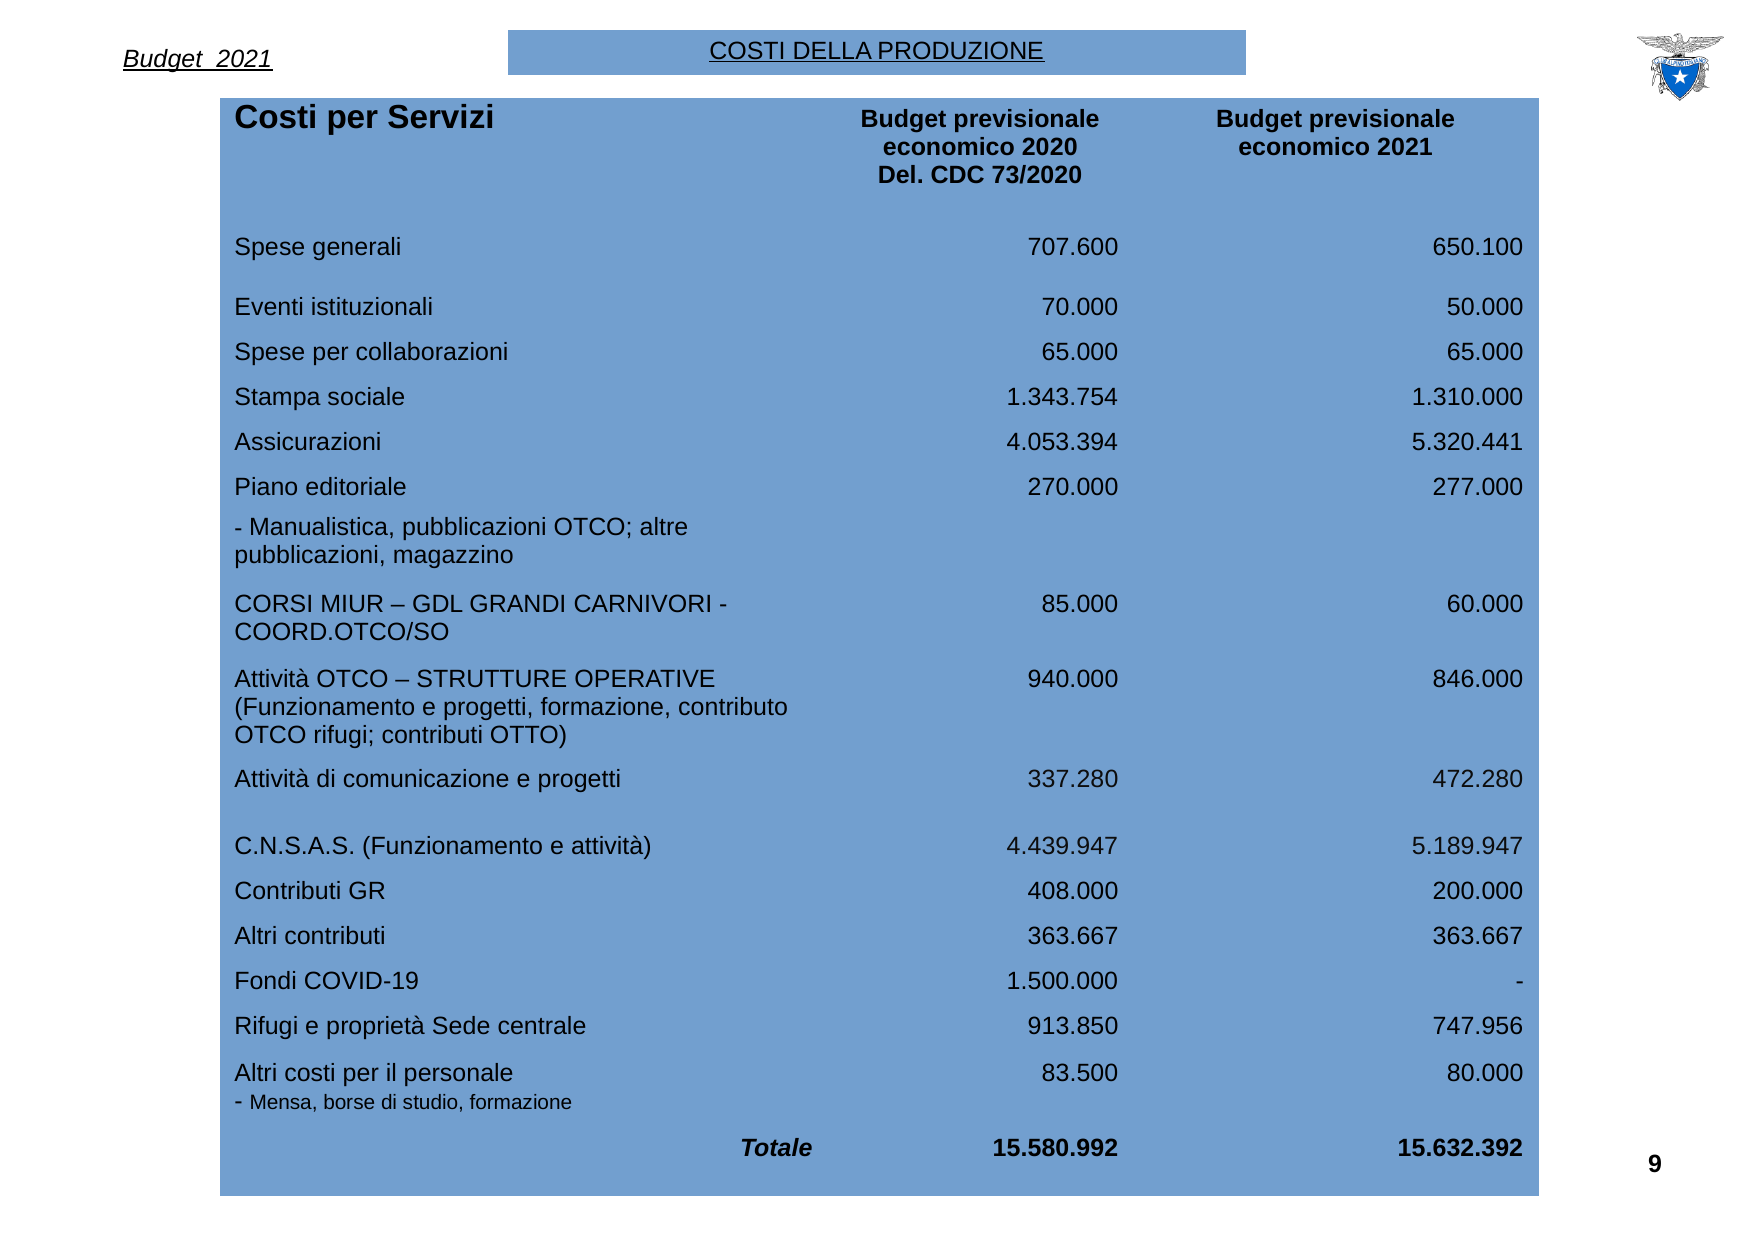

| COSTI DELLA PRODUZIONE |
| --- |
Budget 2021
| Costi per Servizi | Budget previsionale economico 2020 Del. CDC 73/2020 | Budget previsionale economico 2021 |
| --- | --- | --- |
| Spese generali | 707.600 | 650.100 |
| Eventi istituzionali | 70.000 | 50.000 |
| Spese per collaborazioni | 65.000 | 65.000 |
| Stampa sociale | 1.343.754 | 1.310.000 |
| Assicurazioni | 4.053.394 | 5.320.441 |
| Piano editoriale Manualistica, pubblicazioni OTCO; altre pubblicazioni, magazzino | 270.000 | 277.000 |
| CORSI MIUR – GDL GRANDI CARNIVORI -COORD.OTCO/SO | 85.000 | 60.000 |
| Attività OTCO – STRUTTURE OPERATIVE (Funzionamento e progetti, formazione, contributo OTCO rifugi; contributi OTTO) | 940.000 | 846.000 |
| Attività di comunicazione e progetti | 337.280 | 472.280 |
| C.N.S.A.S. (Funzionamento e attività) | 4.439.947 | 5.189.947 |
| Contributi GR | 408.000 | 200.000 |
| Altri contributi | 363.667 | 363.667 |
| Fondi COVID-19 | 1.500.000 | - |
| Rifugi e proprietà Sede centrale | 913.850 | 747.956 |
| Altri costi per il personale - Mensa, borse di studio, formazione | 83.500 | 80.000 |
| Totale | 15.580.992 | 15.632.392 |
9